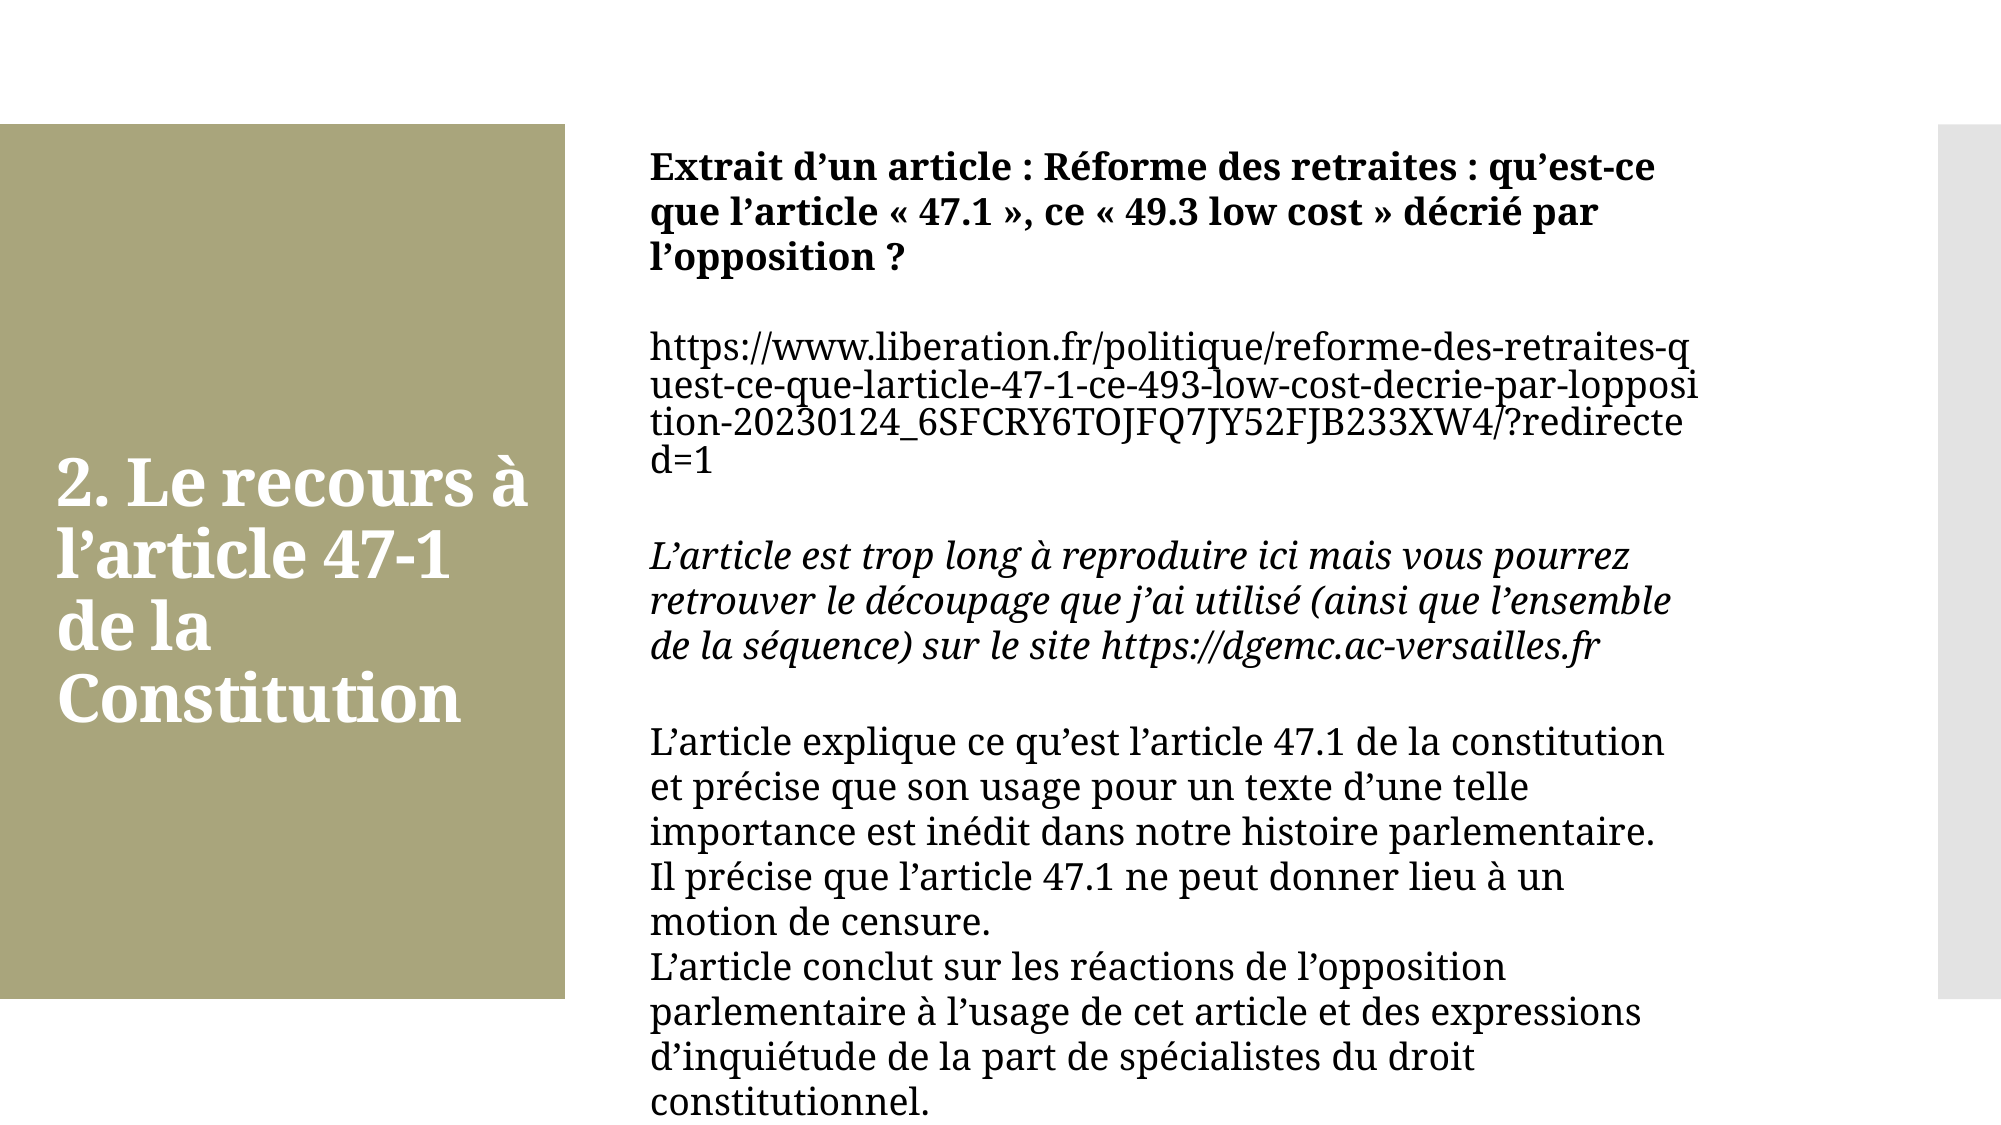

Extrait d’un article : Réforme des retraites : qu’est-ce que l’article « 47.1 », ce « 49.3 low cost » décrié par l’opposition ?
https://www.liberation.fr/politique/reforme-des-retraites-quest-ce-que-larticle-47-1-ce-493-low-cost-decrie-par-lopposition-20230124_6SFCRY6TOJFQ7JY52FJB233XW4/?redirected=1
L’article est trop long à reproduire ici mais vous pourrez retrouver le découpage que j’ai utilisé (ainsi que l’ensemble de la séquence) sur le site https://dgemc.ac-versailles.fr
L’article explique ce qu’est l’article 47.1 de la constitution et précise que son usage pour un texte d’une telle importance est inédit dans notre histoire parlementaire.
Il précise que l’article 47.1 ne peut donner lieu à un motion de censure.
L’article conclut sur les réactions de l’opposition parlementaire à l’usage de cet article et des expressions d’inquiétude de la part de spécialistes du droit constitutionnel.
# 2. Le recours à l’article 47-1 de la Constitution